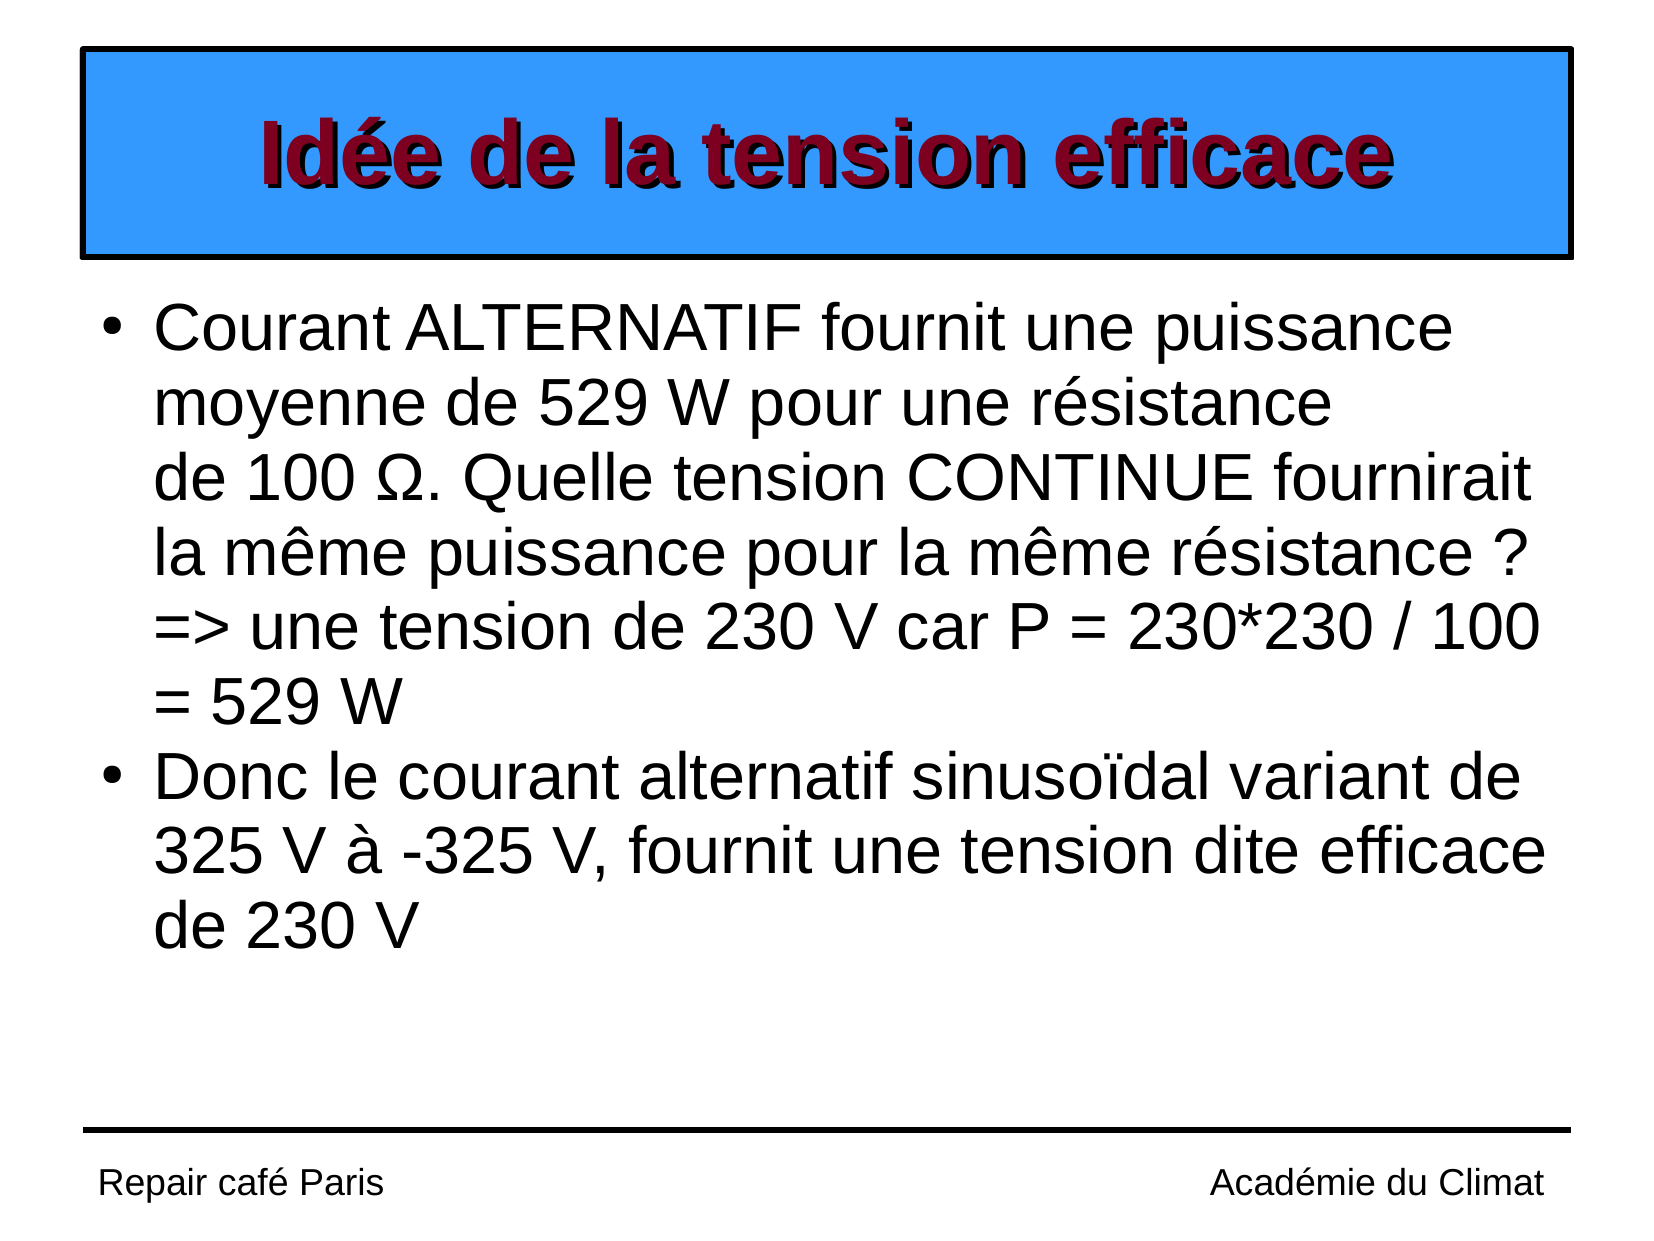

# Idée de la tension efficace
Courant ALTERNATIF fournit une puissance moyenne de 529 W pour une résistance
de 100 Ω. Quelle tension CONTINUE fournirait la même puissance pour la même résistance ?
=> une tension de 230 V car P = 230*230 / 100 = 529 W
Donc le courant alternatif sinusoïdal variant de 325 V à -325 V, fournit une tension dite efficace de 230 V
Repair café Paris	Académie du Climat